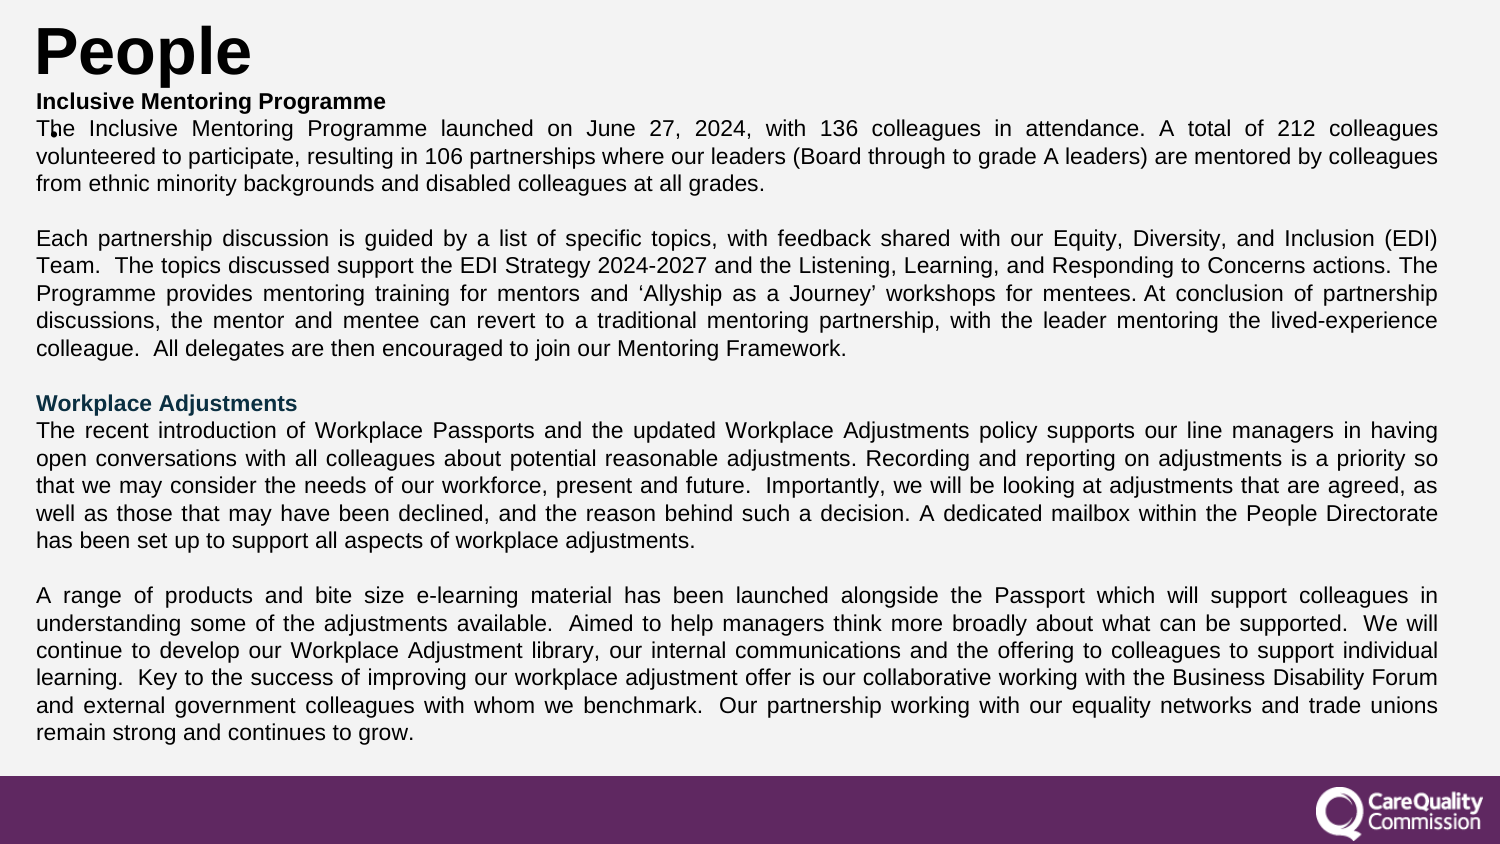

# People
Inclusive Mentoring Programme
The Inclusive Mentoring Programme launched on June 27, 2024, with 136 colleagues in attendance. A total of 212 colleagues volunteered to participate, resulting in 106 partnerships where our leaders (Board through to grade A leaders) are mentored by colleagues from ethnic minority backgrounds and disabled colleagues at all grades.
Each partnership discussion is guided by a list of specific topics, with feedback shared with our Equity, Diversity, and Inclusion (EDI) Team.  The topics discussed support the EDI Strategy 2024-2027 and the Listening, Learning, and Responding to Concerns actions. The Programme provides mentoring training for mentors and ‘Allyship as a Journey’ workshops for mentees. At conclusion of partnership discussions, the mentor and mentee can revert to a traditional mentoring partnership, with the leader mentoring the lived-experience colleague.  All delegates are then encouraged to join our Mentoring Framework.
Workplace Adjustments
The recent introduction of Workplace Passports and the updated Workplace Adjustments policy supports our line managers in having open conversations with all colleagues about potential reasonable adjustments. Recording and reporting on adjustments is a priority so that we may consider the needs of our workforce, present and future.  Importantly, we will be looking at adjustments that are agreed, as well as those that may have been declined, and the reason behind such a decision. A dedicated mailbox within the People Directorate has been set up to support all aspects of workplace adjustments.
A range of products and bite size e-learning material has been launched alongside the Passport which will support colleagues in understanding some of the adjustments available.  Aimed to help managers think more broadly about what can be supported.  We will continue to develop our Workplace Adjustment library, our internal communications and the offering to colleagues to support individual learning.  Key to the success of improving our workplace adjustment offer is our collaborative working with the Business Disability Forum and external government colleagues with whom we benchmark.  Our partnership working with our equality networks and trade unions remain strong and continues to grow.